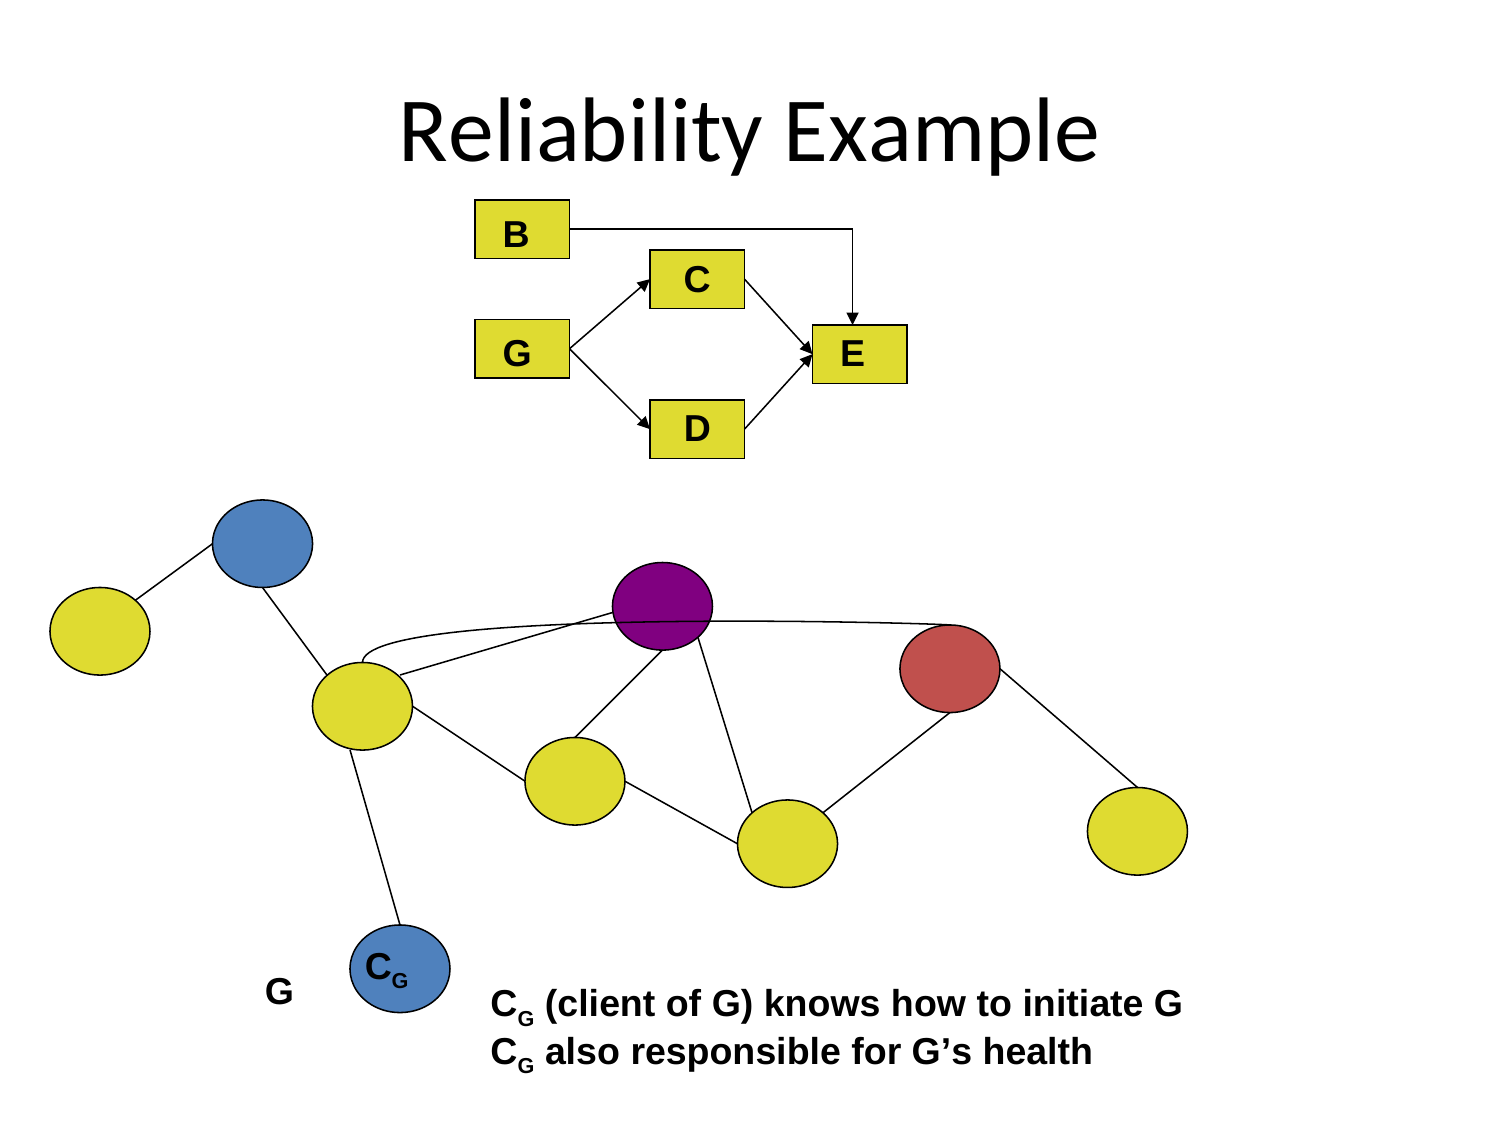

# Reliability Example
B
C
G
E
 D
B
CG
G
CG (client of G) knows how to initiate G
CG also responsible for G’s health